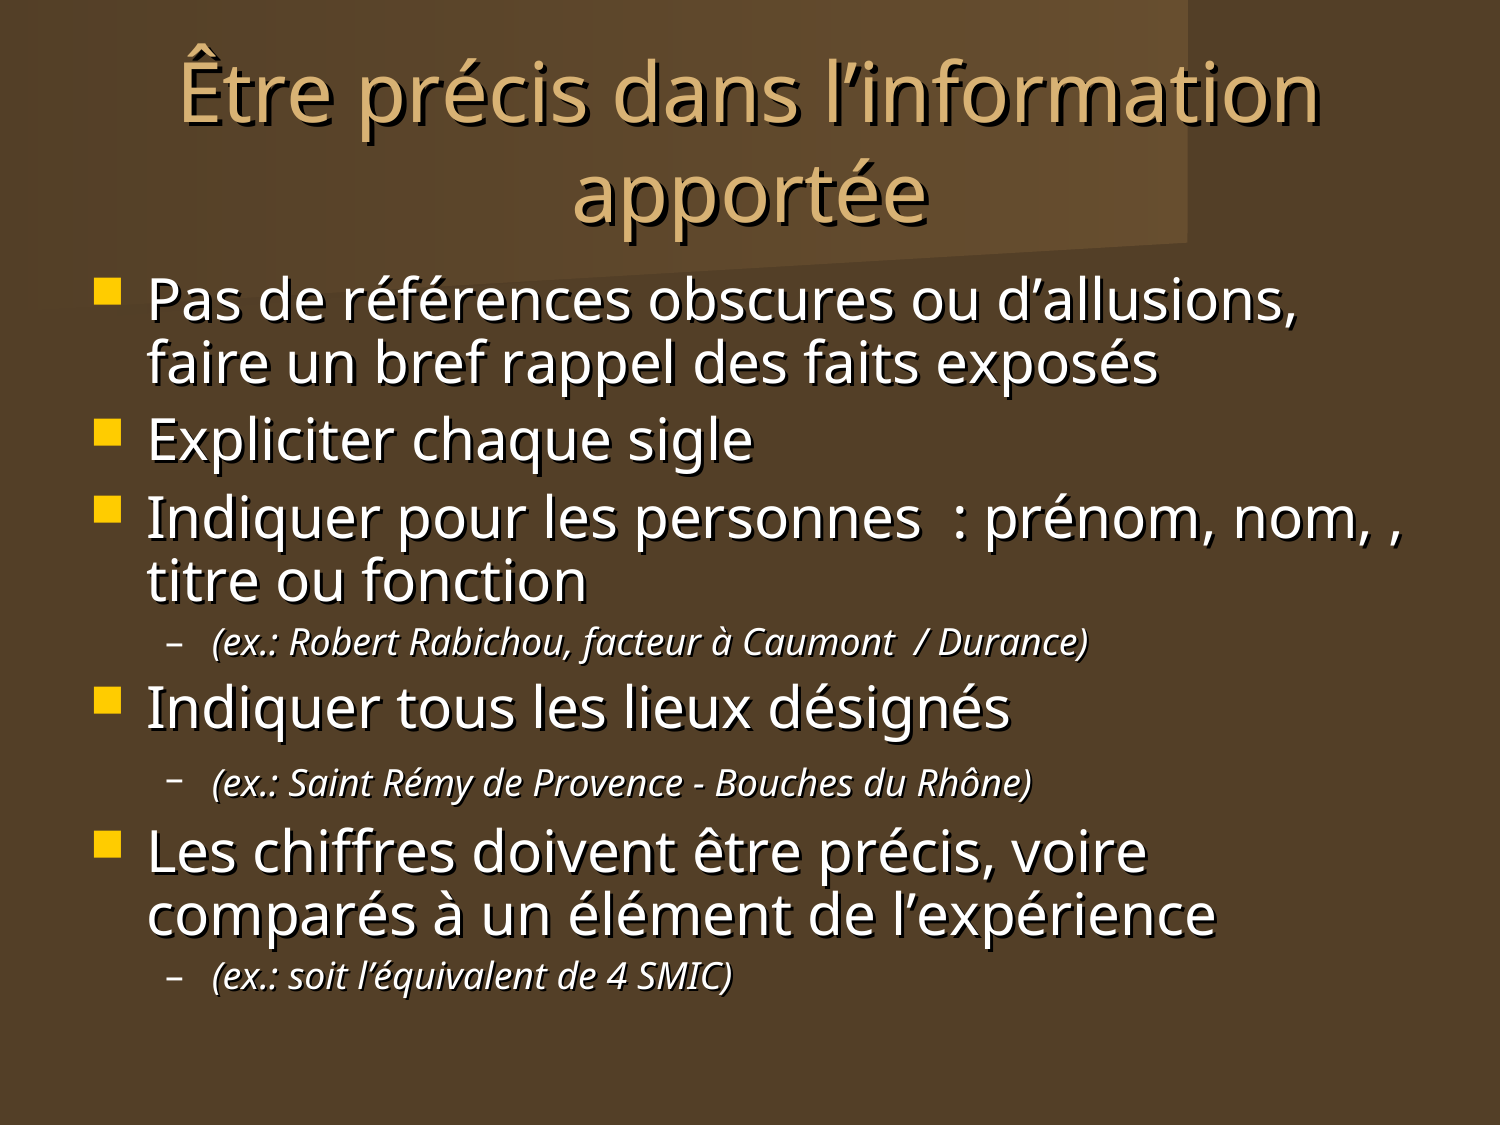

# Être précis dans l’information apportée
Pas de références obscures ou d’allusions, faire un bref rappel des faits exposés
Expliciter chaque sigle
Indiquer pour les personnes : prénom, nom, , titre ou fonction
(ex.: Robert Rabichou, facteur à Caumont / Durance)
Indiquer tous les lieux désignés
(ex.: Saint Rémy de Provence - Bouches du Rhône)
Les chiffres doivent être précis, voire comparés à un élément de l’expérience
(ex.: soit l’équivalent de 4 SMIC)